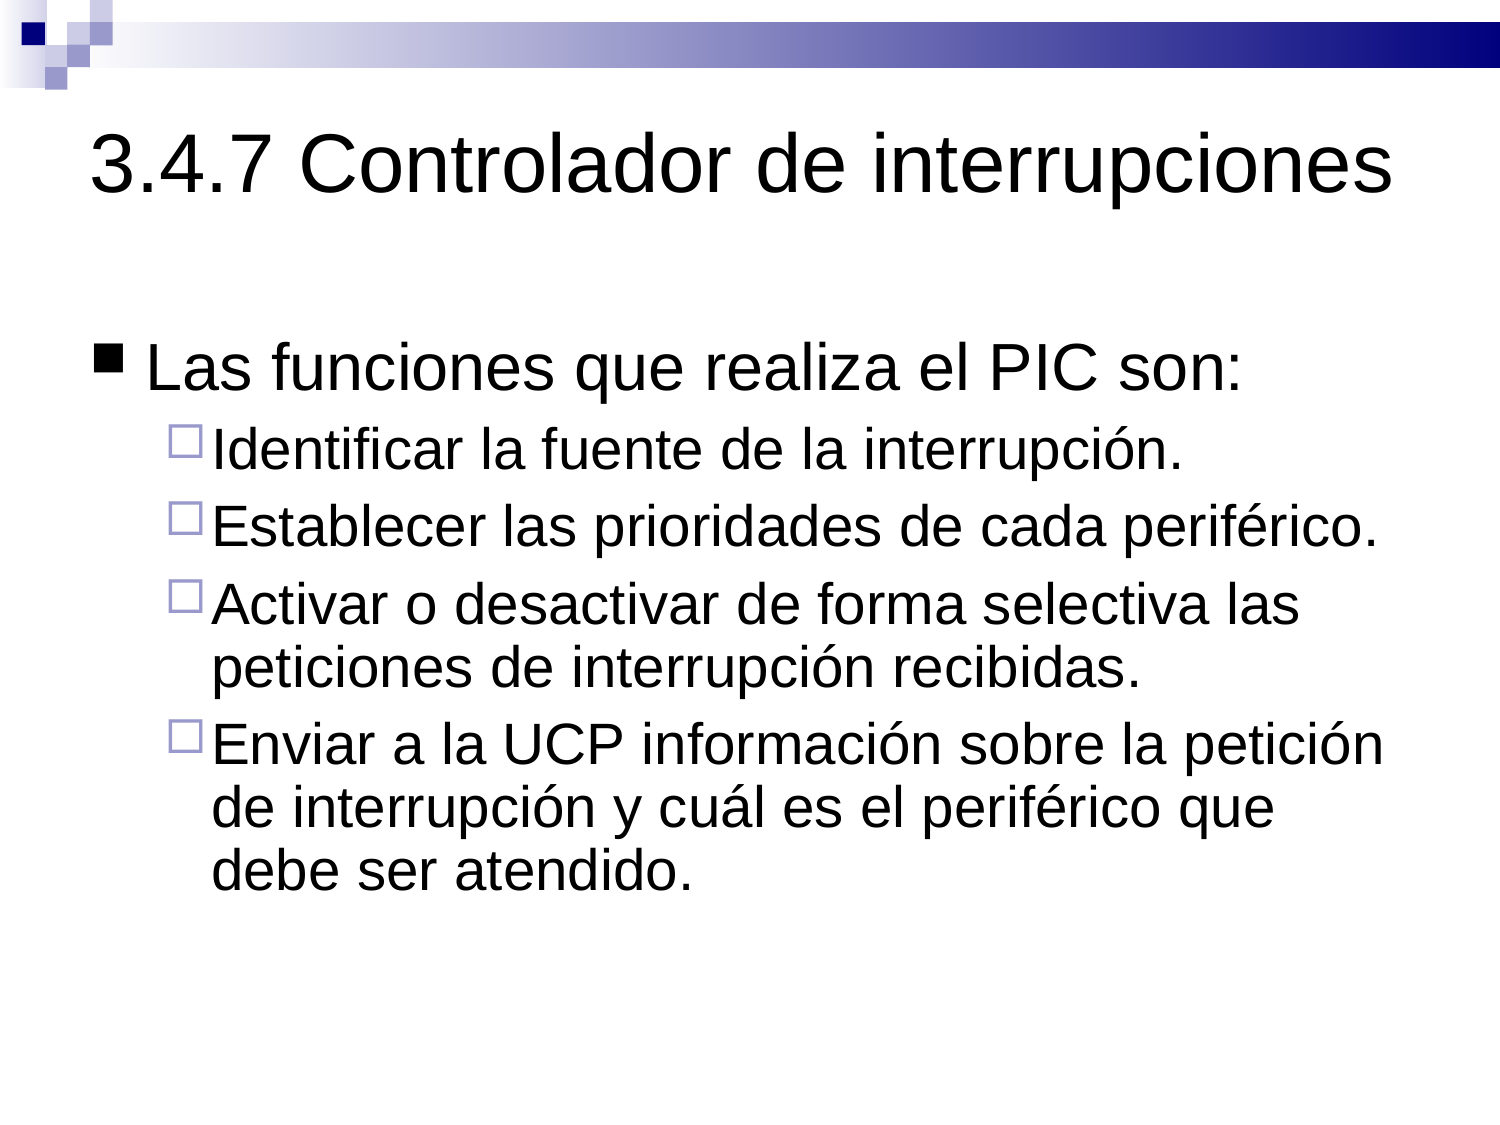

# 3.4.7 Controlador de interrupciones
Las funciones que realiza el PIC son:
Identificar la fuente de la interrupción.
Establecer las prioridades de cada periférico.
Activar o desactivar de forma selectiva las peticiones de interrupción recibidas.
Enviar a la UCP información sobre la petición de interrupción y cuál es el periférico que debe ser atendido.